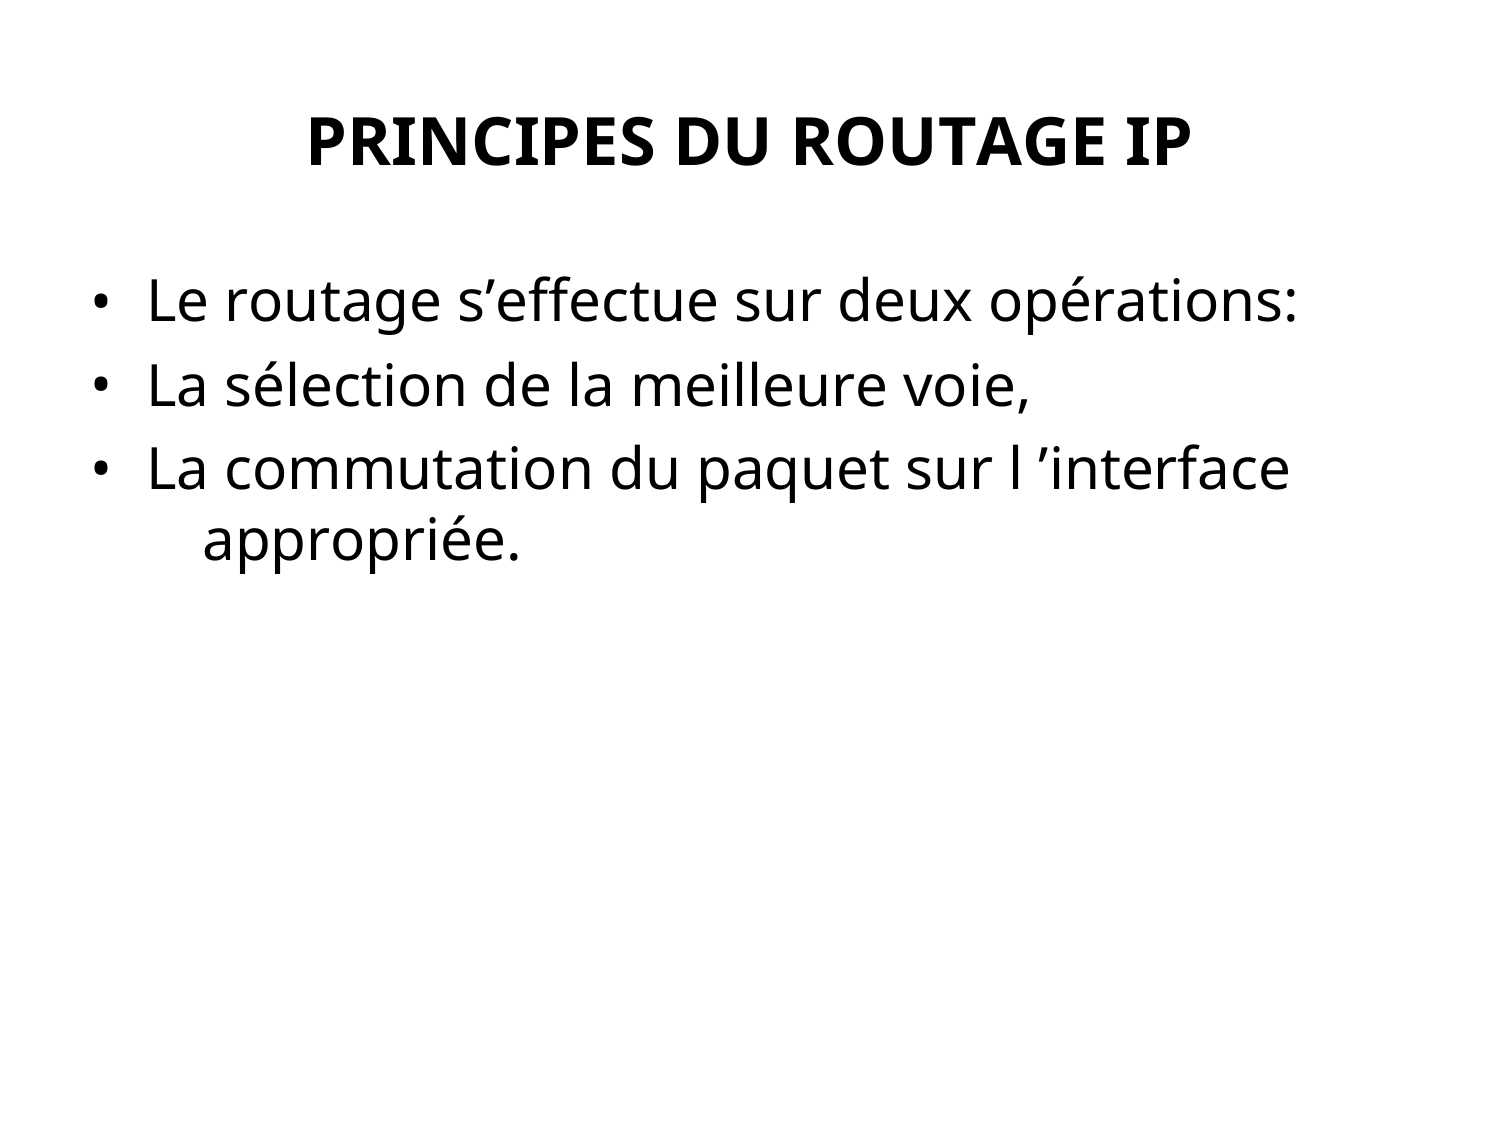

# PRINCIPES DU ROUTAGE IP
Le routage s’effectue sur deux opérations:
La sélection de la meilleure voie,
La commutation du paquet sur l ’interface appropriée.